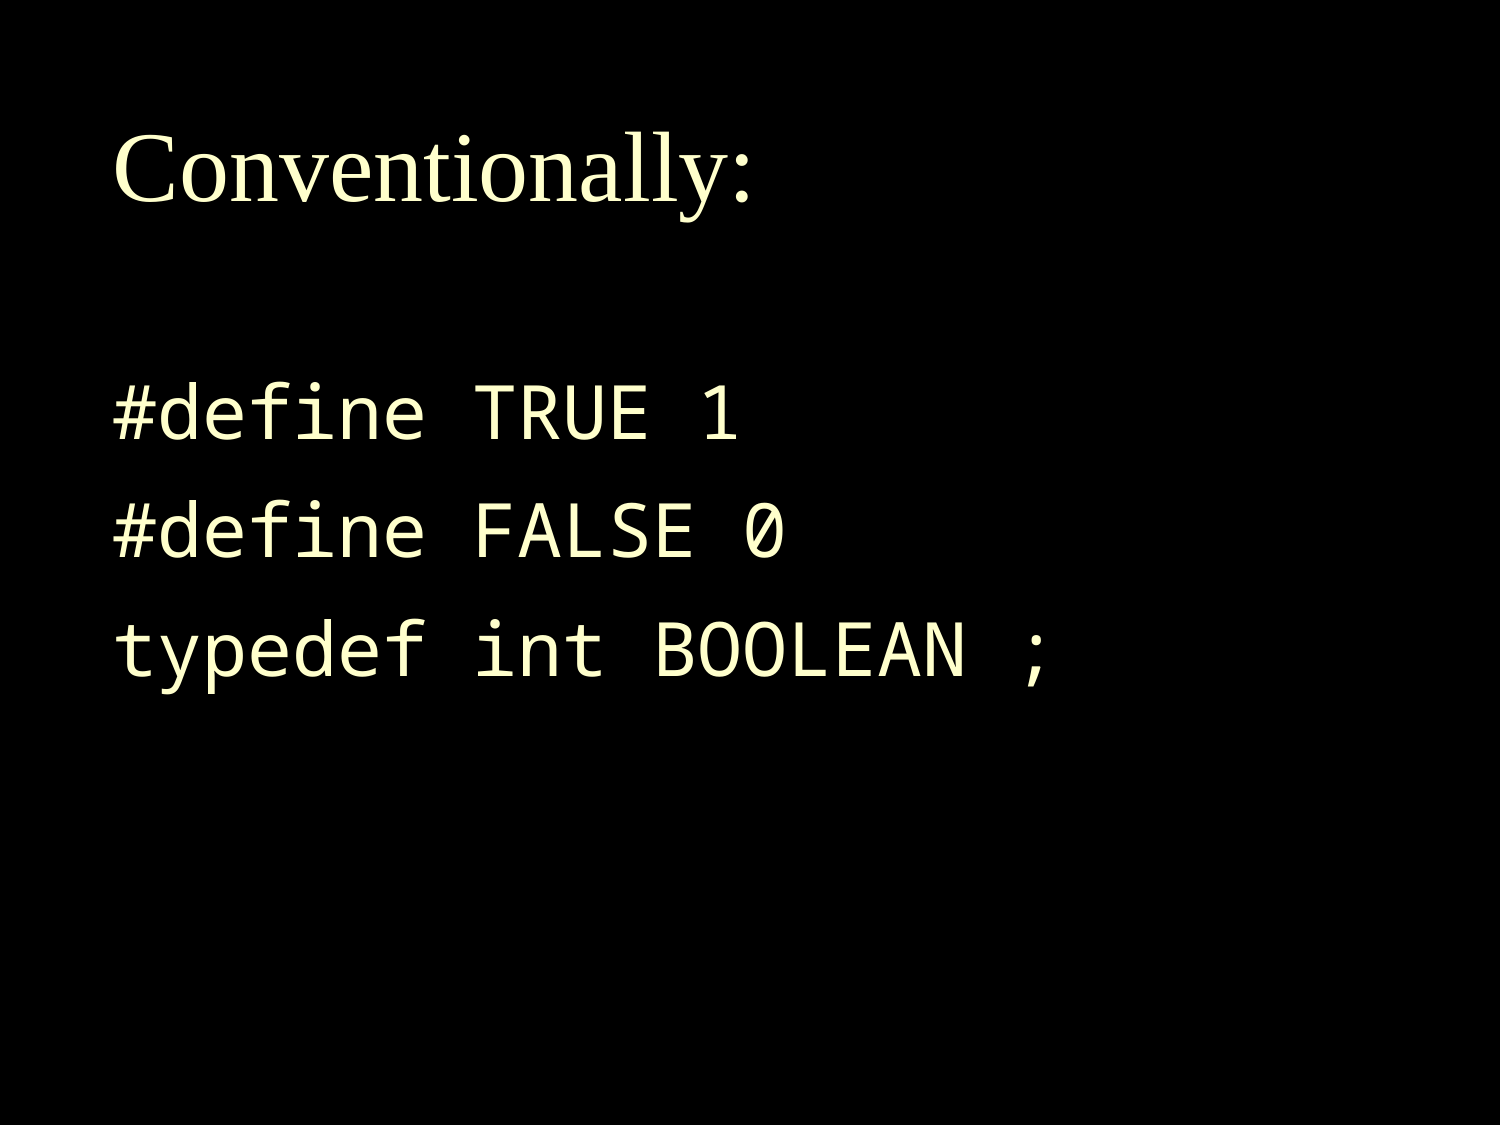

# Conventionally:
#define TRUE 1
#define FALSE 0
typedef int BOOLEAN ;